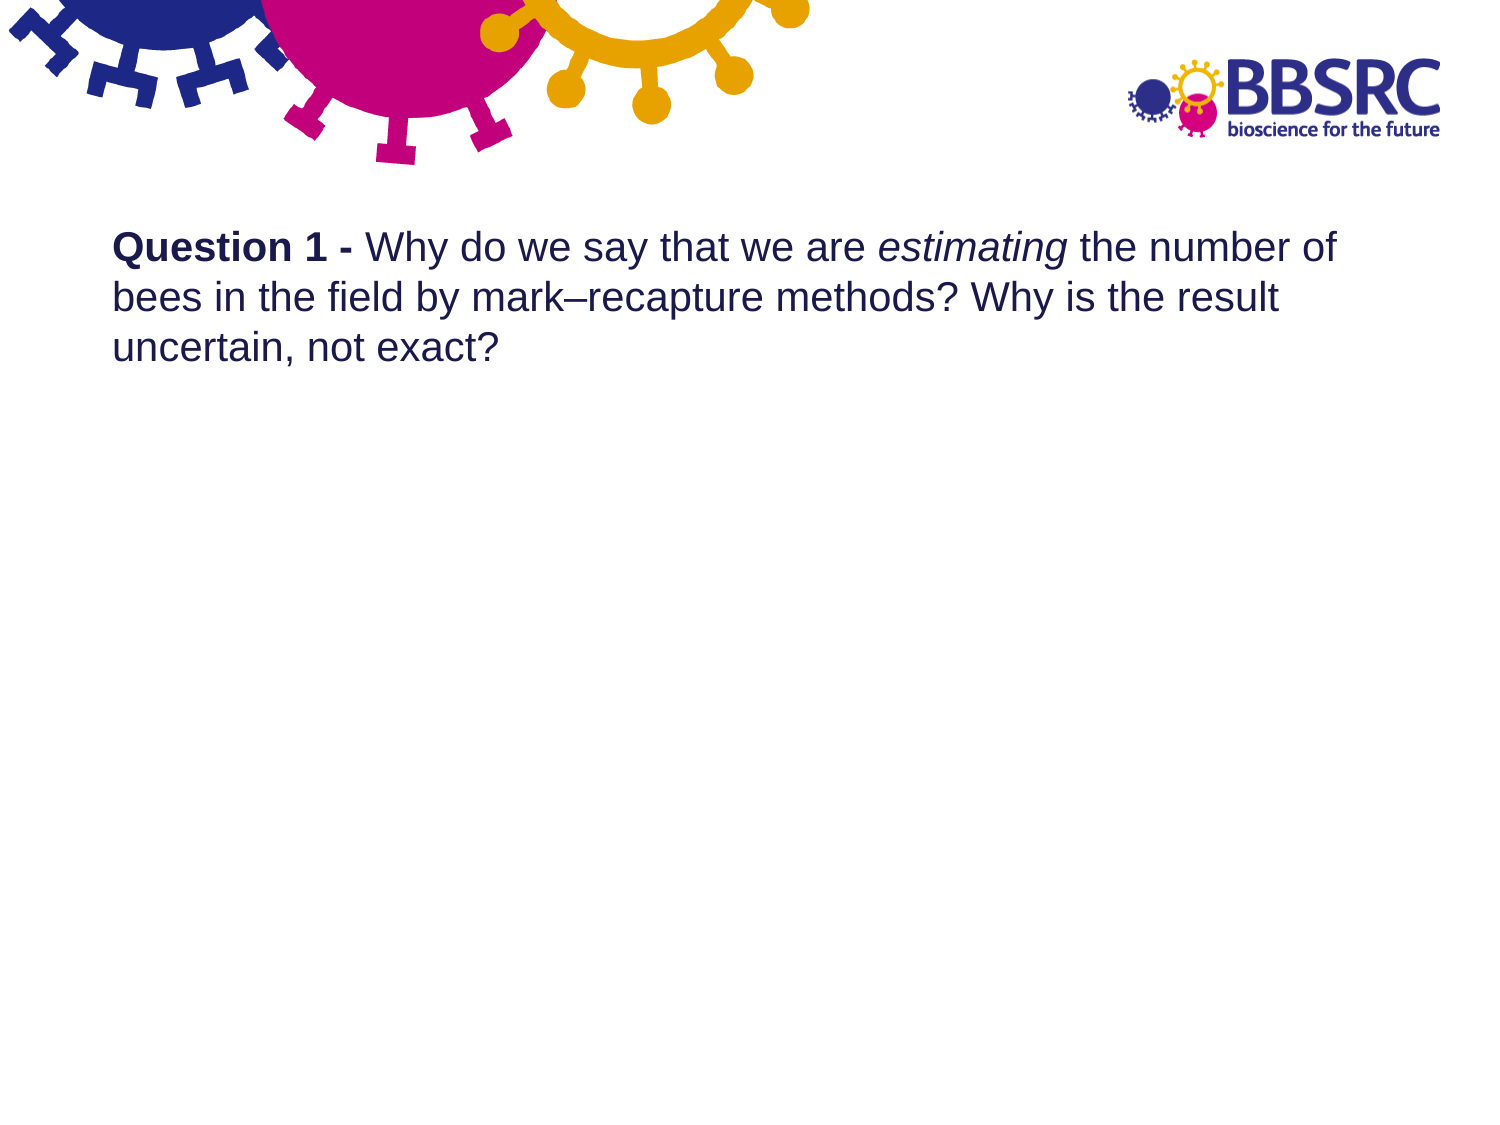

# Question 1 - Why do we say that we are estimating the number of bees in the field by mark–recapture methods? Why is the result uncertain, not exact?